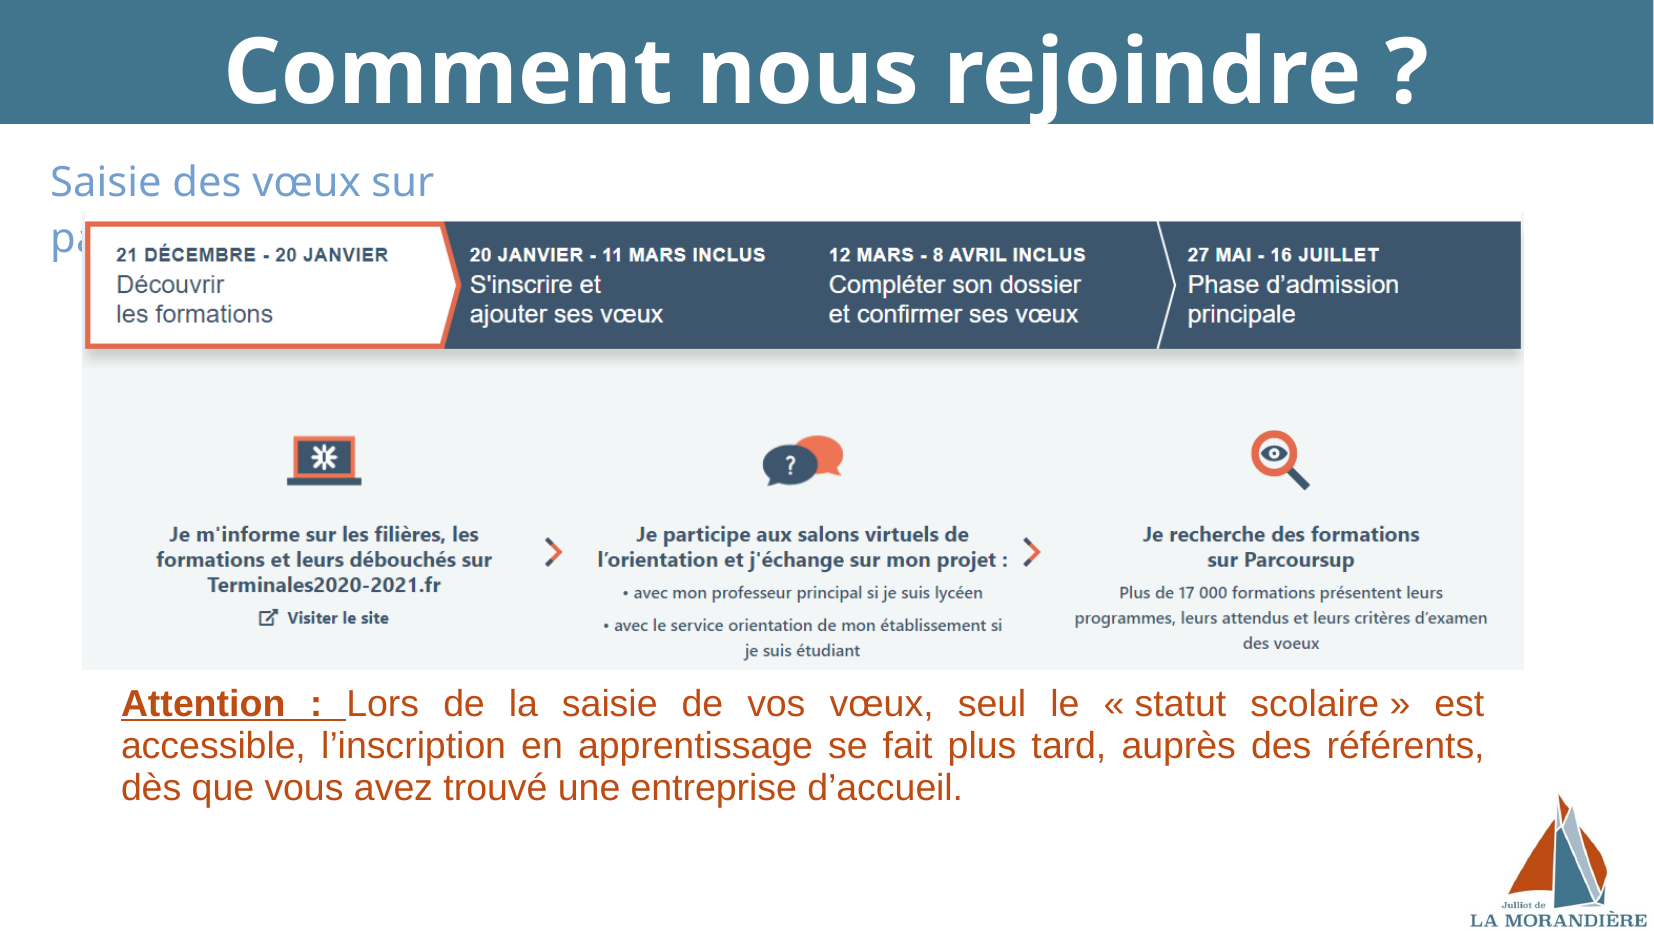

# Comment nous rejoindre ?
Saisie des vœux sur parcoursup.fr
Attention : Lors de la saisie de vos vœux, seul le « statut scolaire » est accessible, l’inscription en apprentissage se fait plus tard, auprès des référents, dès que vous avez trouvé une entreprise d’accueil.
Hébergement